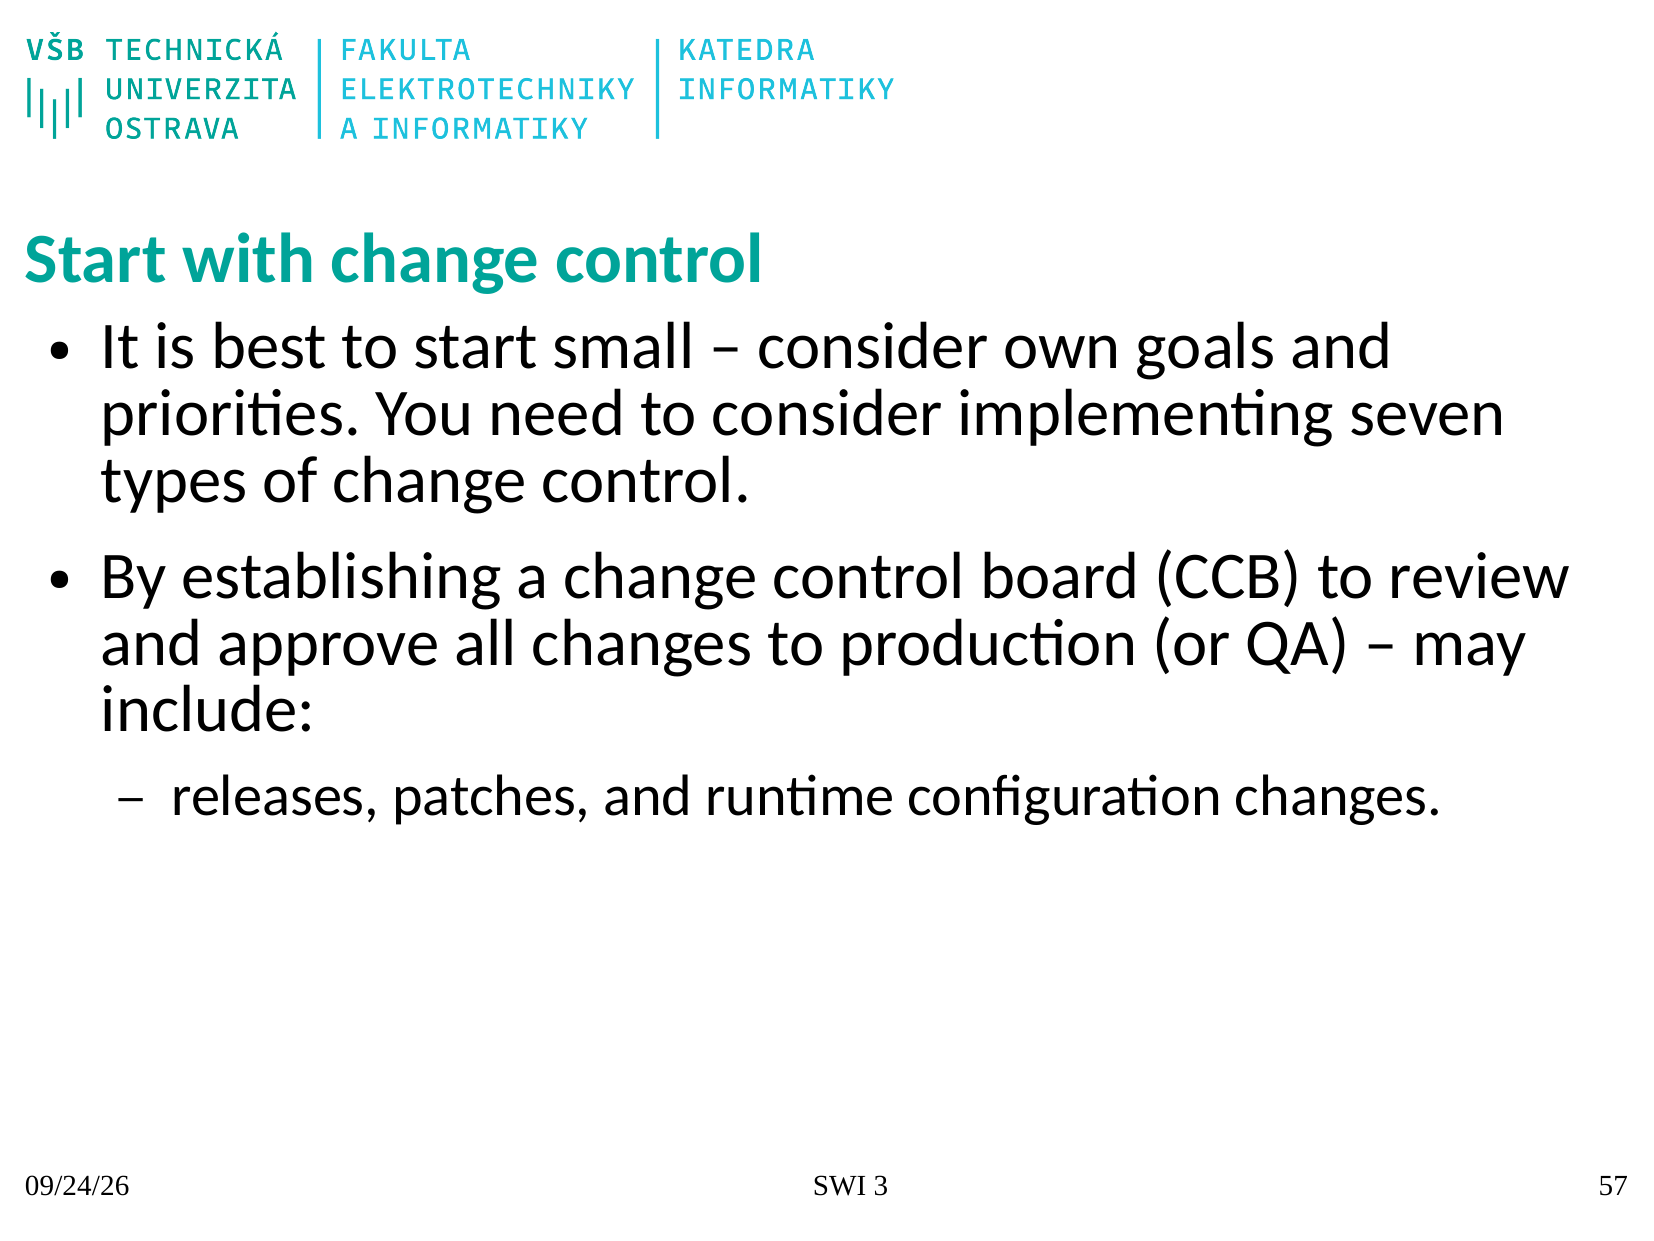

# Start with change control
It is best to start small – consider own goals and priorities. You need to consider implementing seven types of change control.
By establishing a change control board (CCB) to review and approve all changes to production (or QA) – may include:
releases, patches, and runtime configuration changes.
SWI 3
57